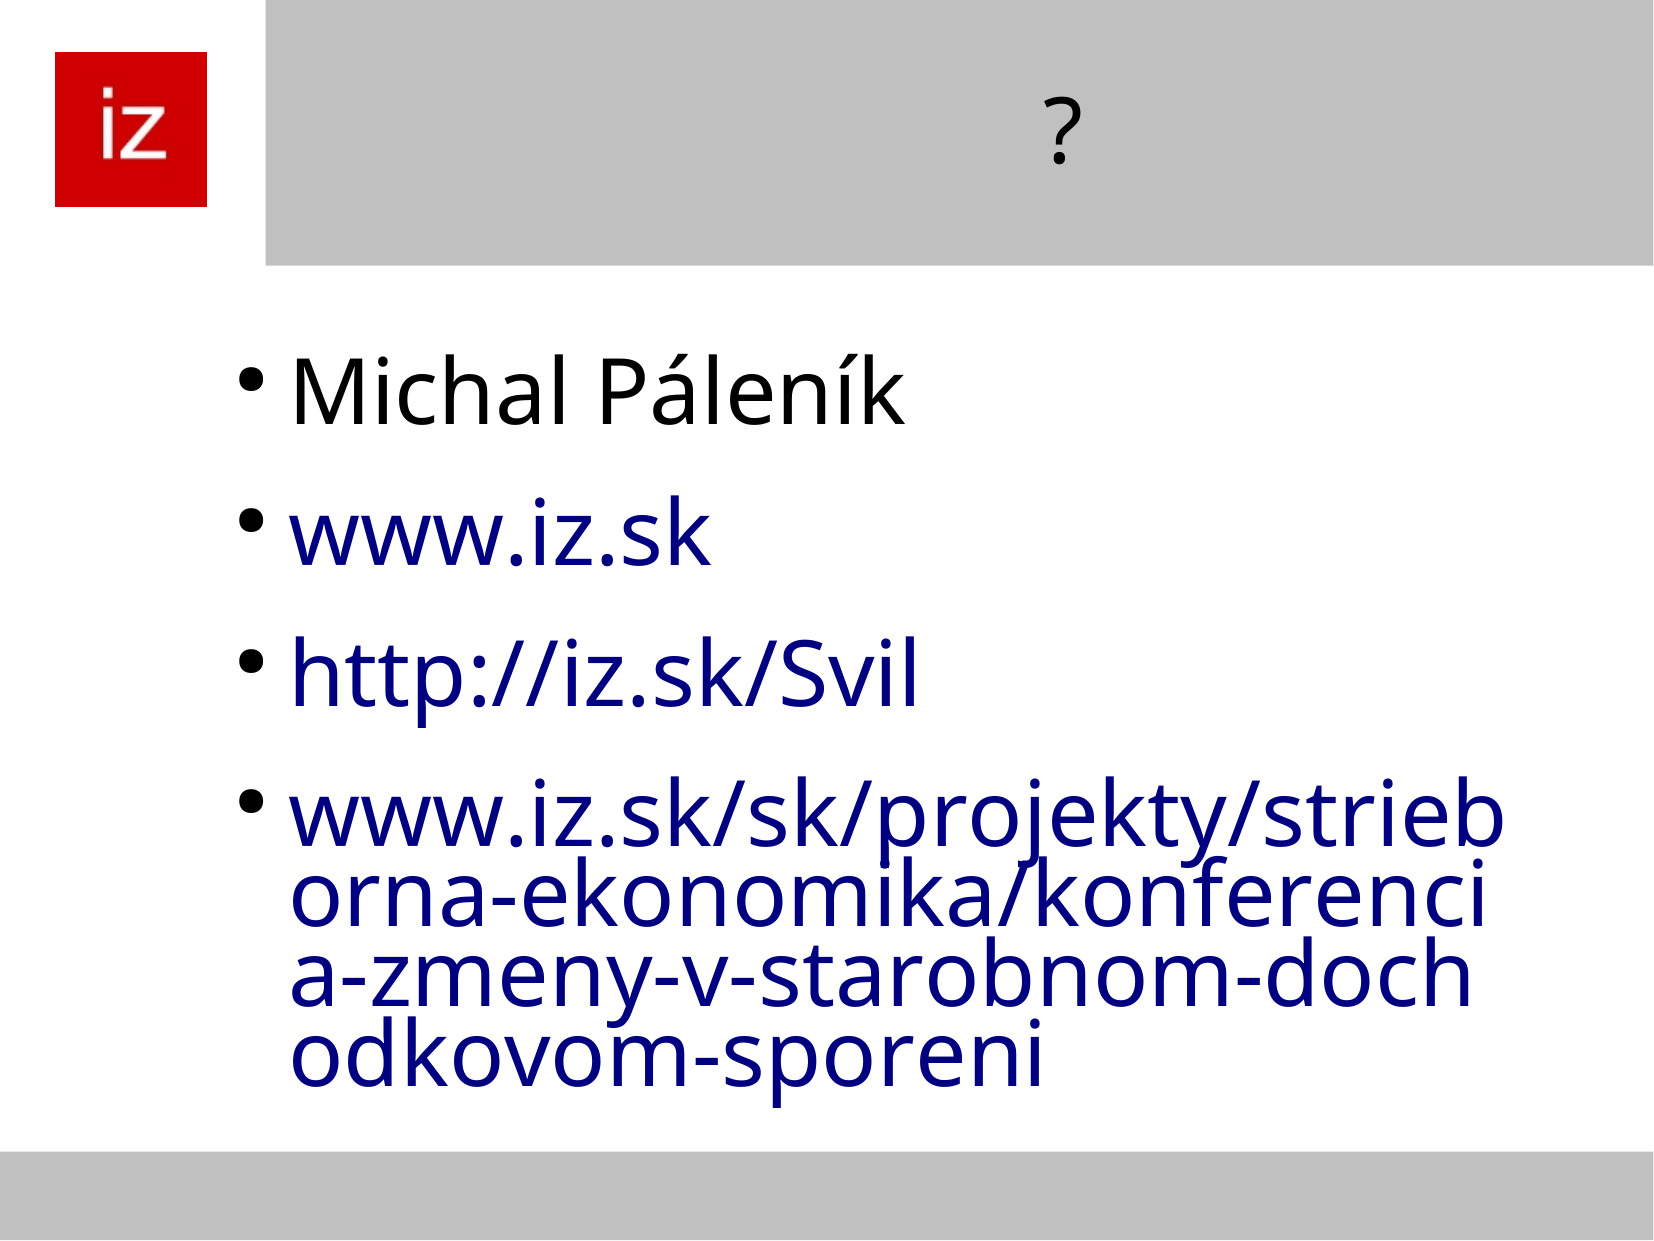

# ?
Michal Páleník
www.iz.sk
http://iz.sk/Svil
www.iz.sk/sk/projekty/strieborna-ekonomika/konferencia-zmeny-v-starobnom-dochodkovom-sporeni